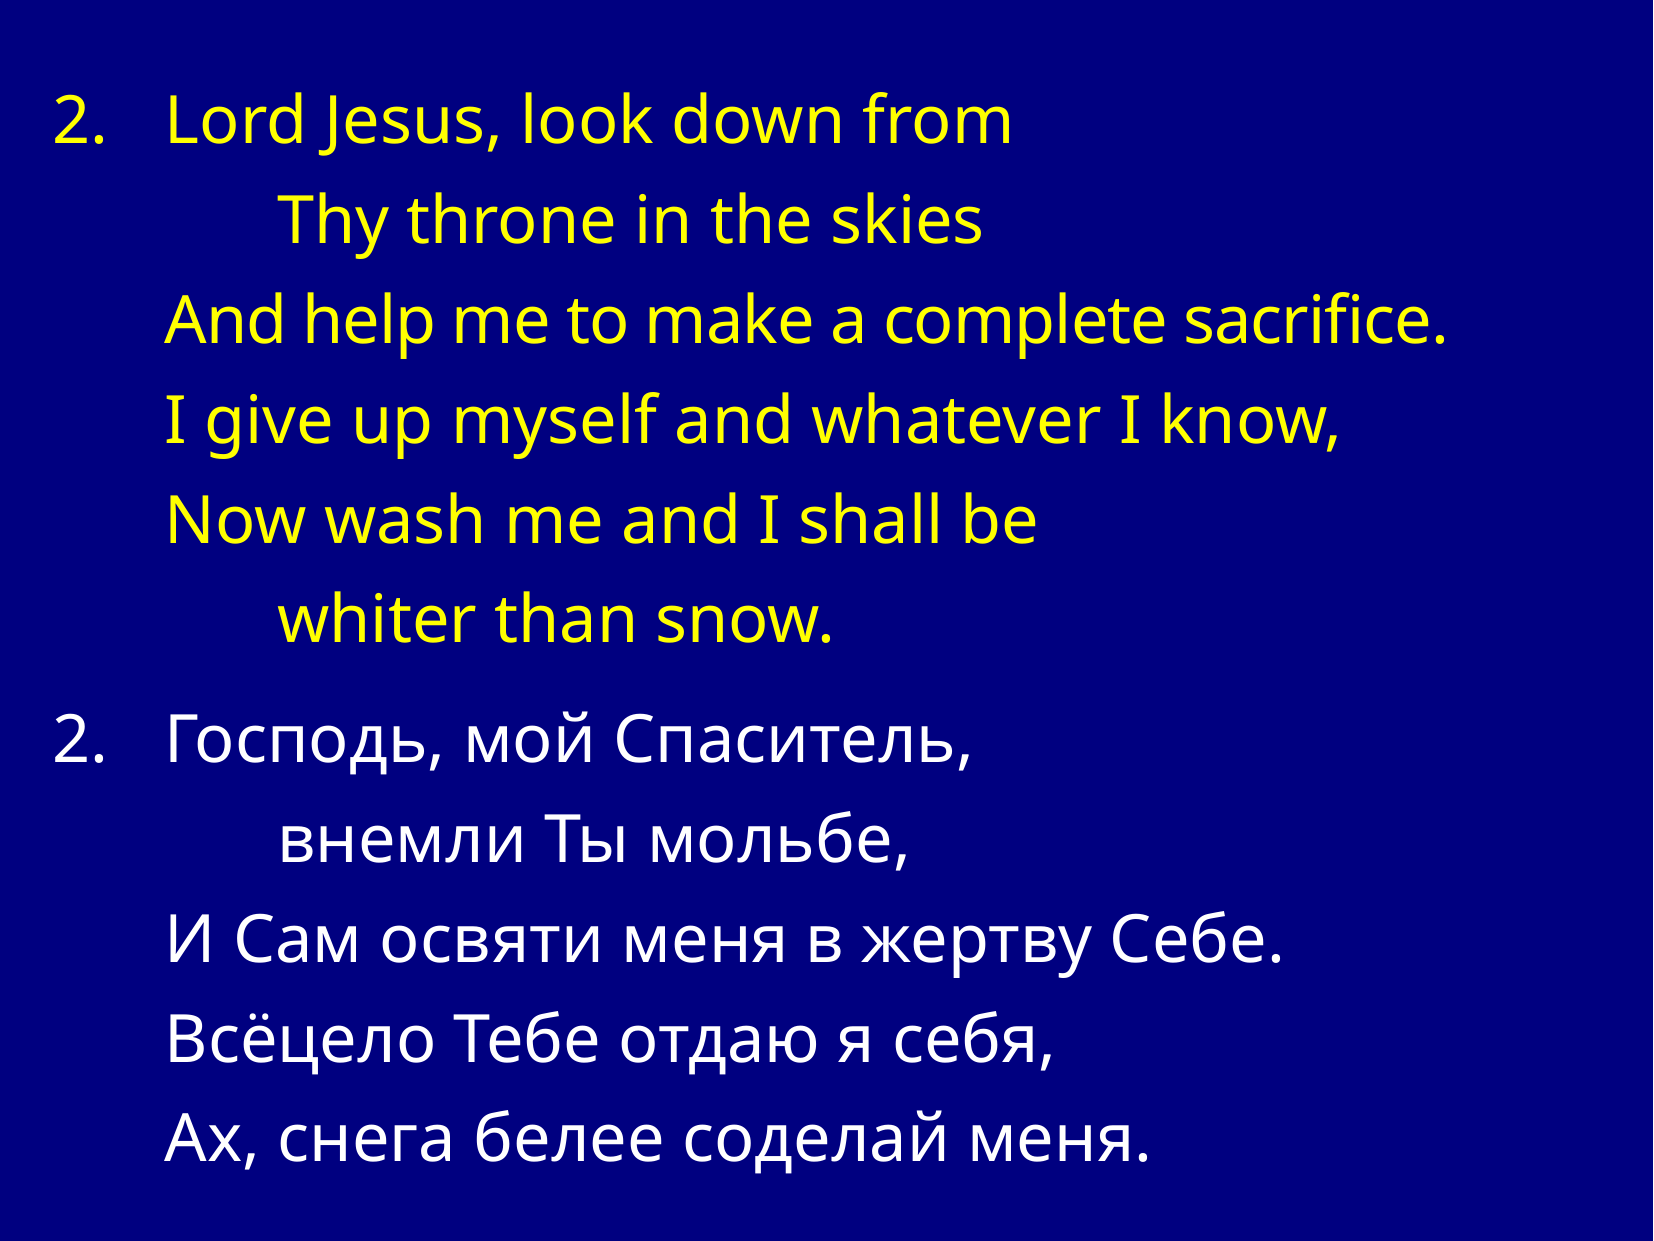

2.	Lord Jesus, look down from
		Thy throne in the skies
	And help me to make a complete sacrifice.
	I give up myself and whatever I know,
	Now wash me and I shall be
		whiter than snow.
2.	Господь, мой Спаситель,
		внемли Ты мольбе,
	И Сам освяти меня в жертву Себе.
	Всёцело Тебе отдаю я себя,
	Ах, снега белее соделай меня.